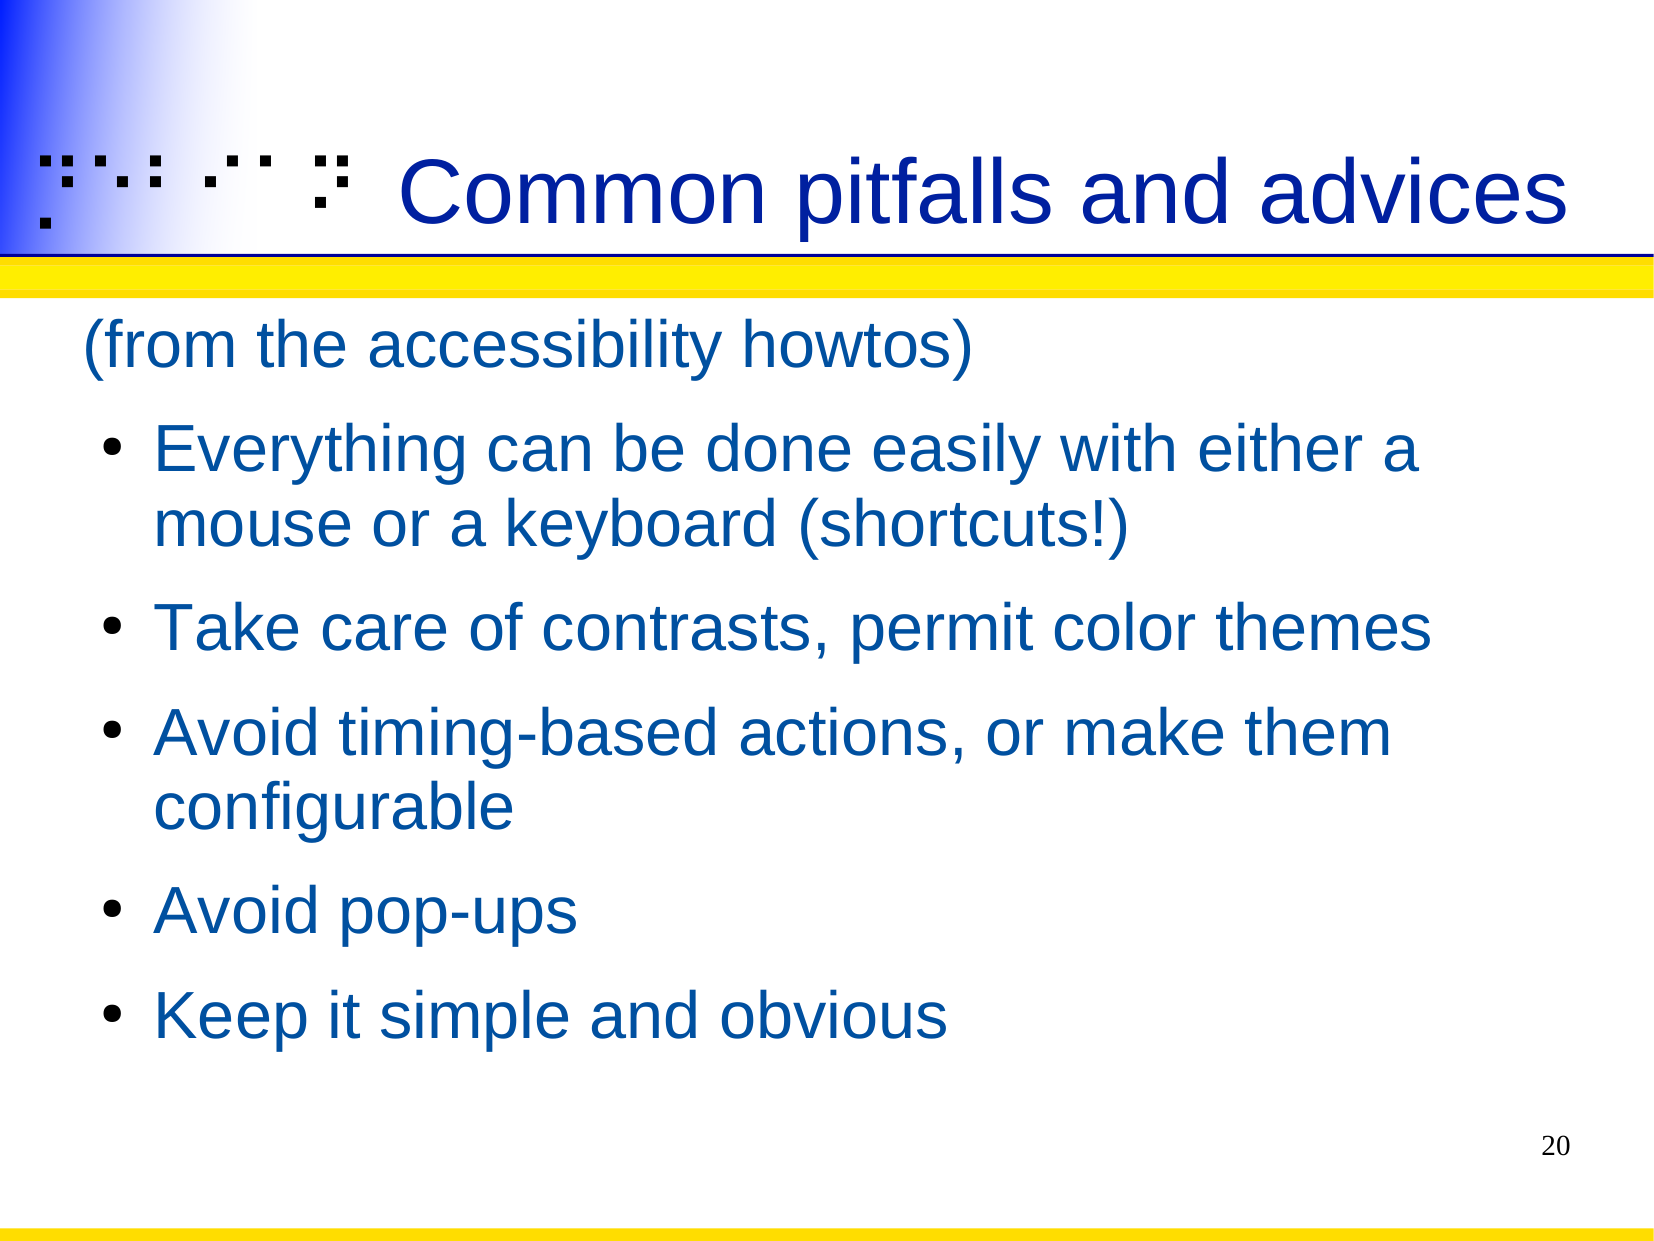

# Common pitfalls and advices
(from the accessibility howtos)
Everything can be done easily with either a mouse or a keyboard (shortcuts!)
Take care of contrasts, permit color themes
Avoid timing-based actions, or make them configurable
Avoid pop-ups
Keep it simple and obvious
20